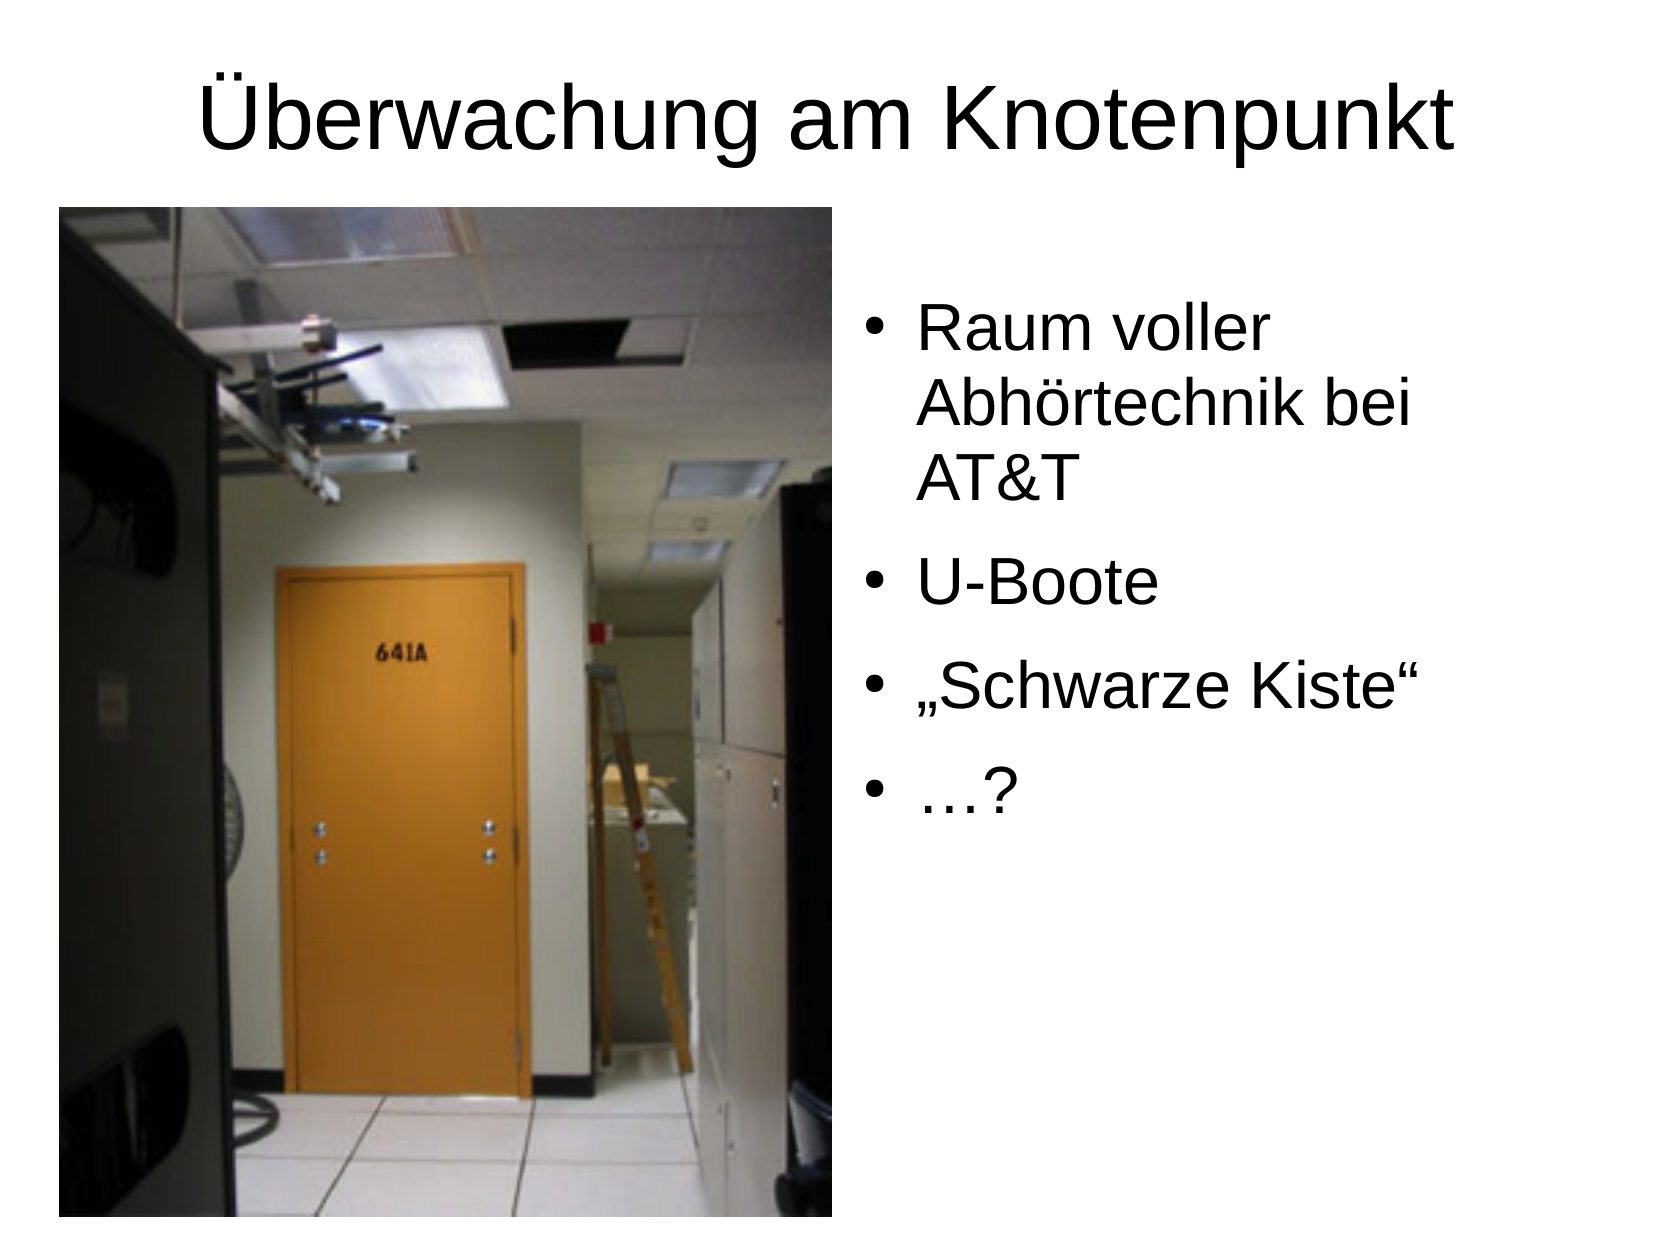

# Überwachung am Knotenpunkt
Raum voller Abhörtechnik bei AT&T
U-Boote
„Schwarze Kiste“
…?